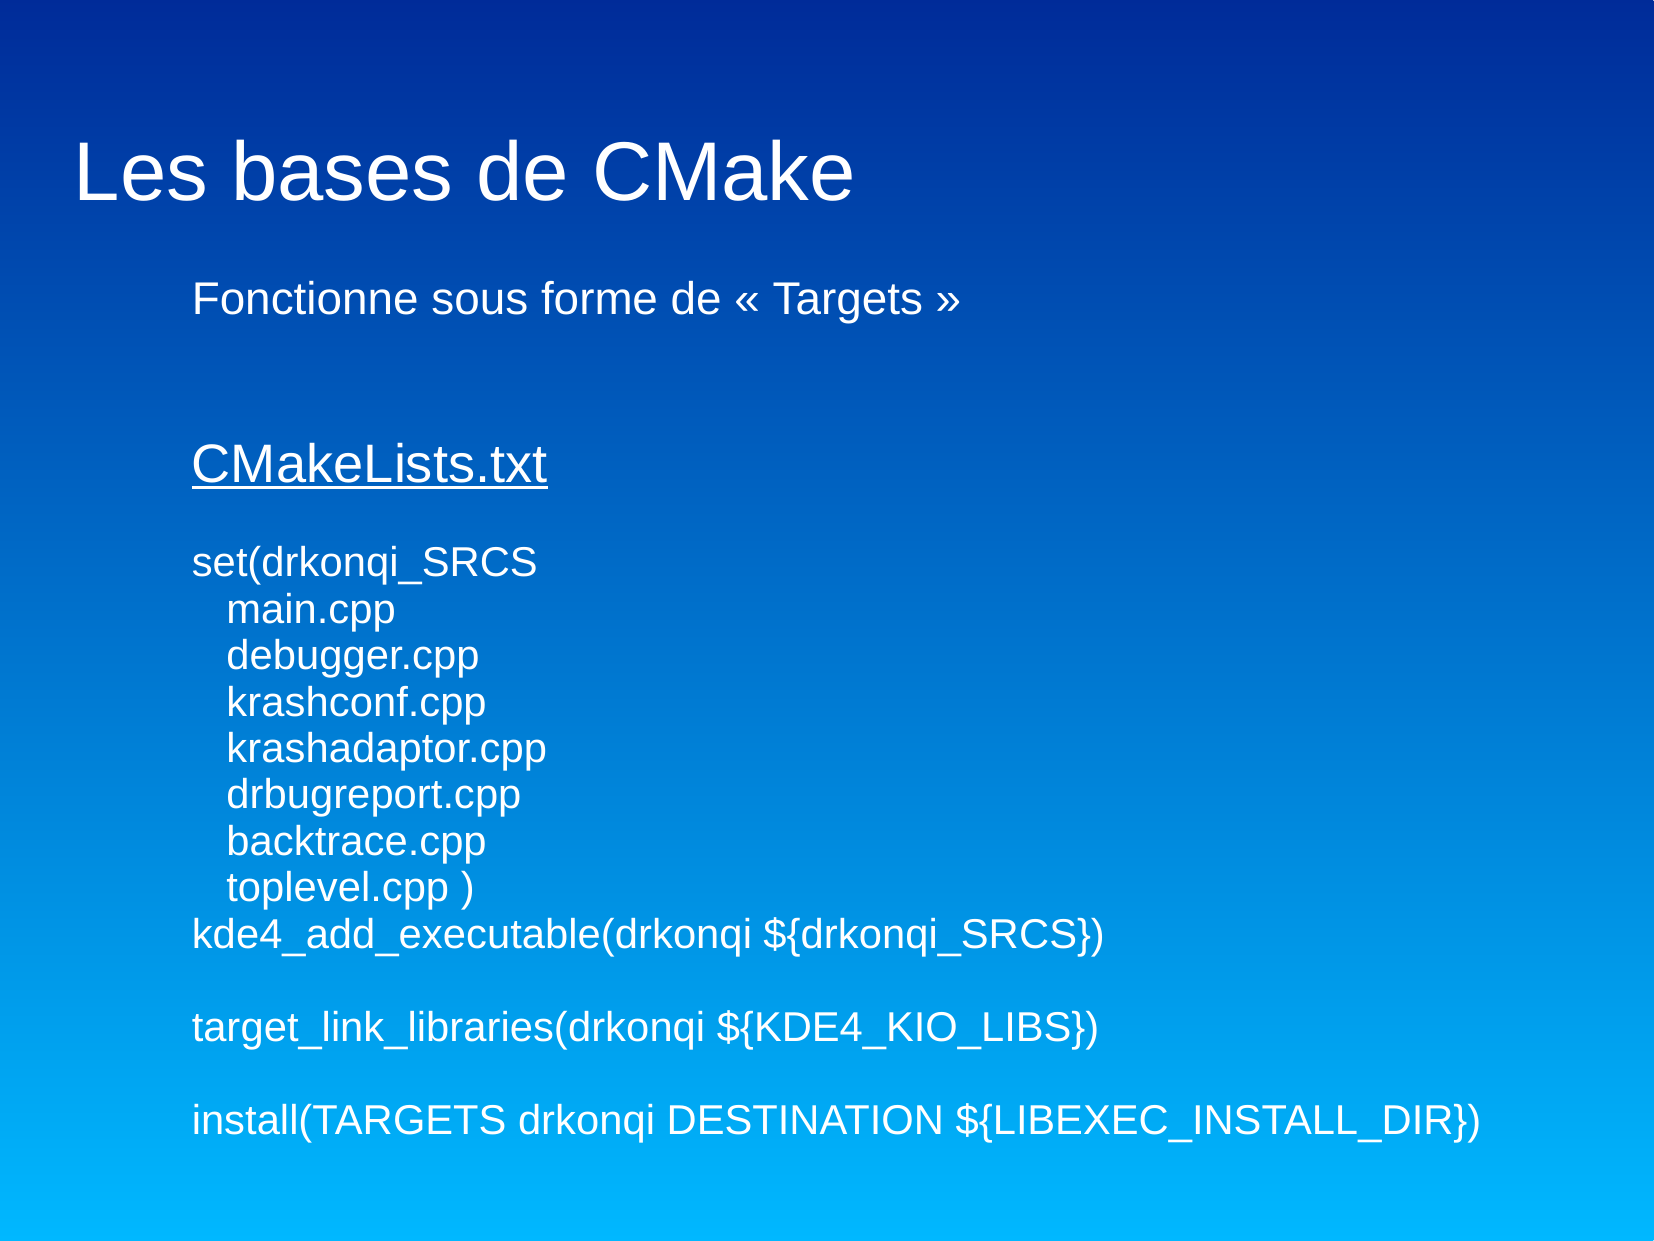

Les bases de CMake
Fonctionne sous forme de « Targets »
CMakeLists.txt
set(drkonqi_SRCS
 main.cpp
 debugger.cpp
 krashconf.cpp
 krashadaptor.cpp
 drbugreport.cpp
 backtrace.cpp
 toplevel.cpp )
kde4_add_executable(drkonqi ${drkonqi_SRCS})
target_link_libraries(drkonqi ${KDE4_KIO_LIBS})
install(TARGETS drkonqi DESTINATION ${LIBEXEC_INSTALL_DIR})